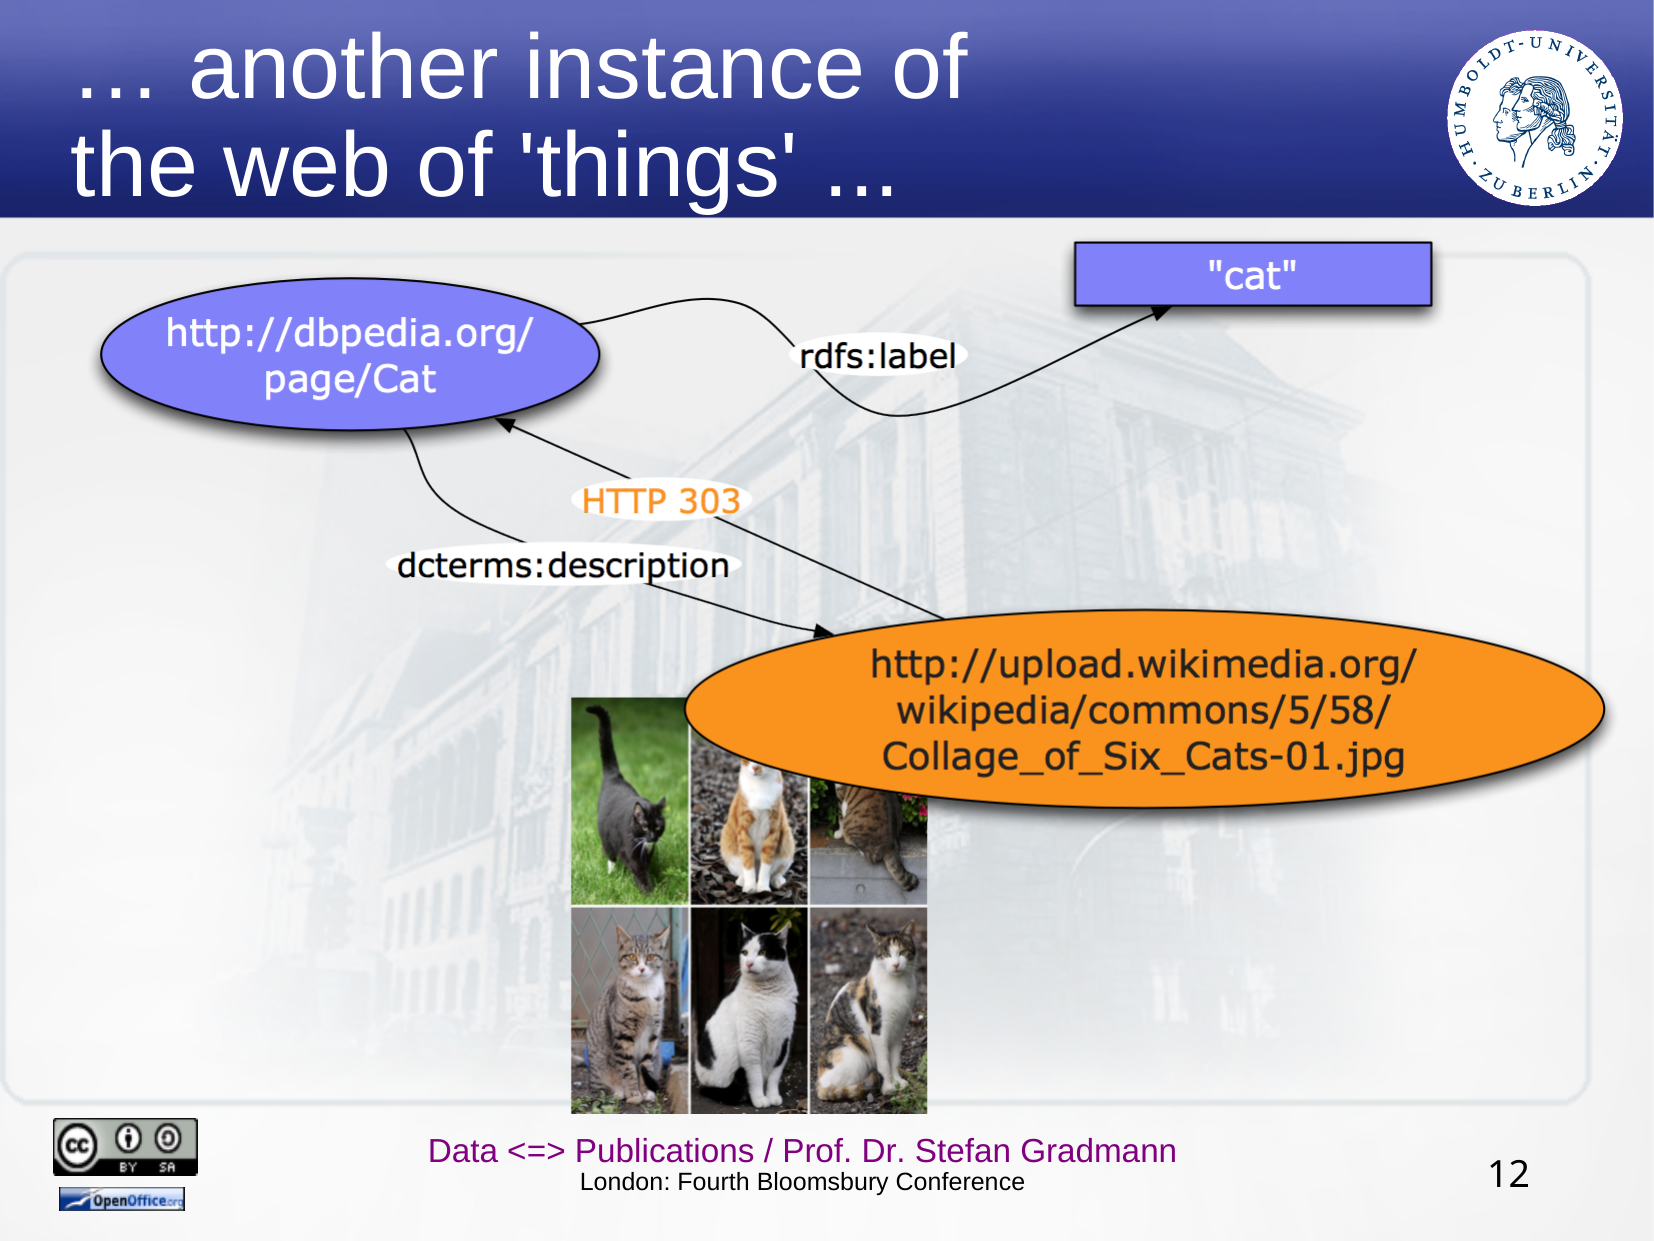

# … another instance of the web of 'things' ...
Data <=> Publications / Prof. Dr. Stefan Gradmann